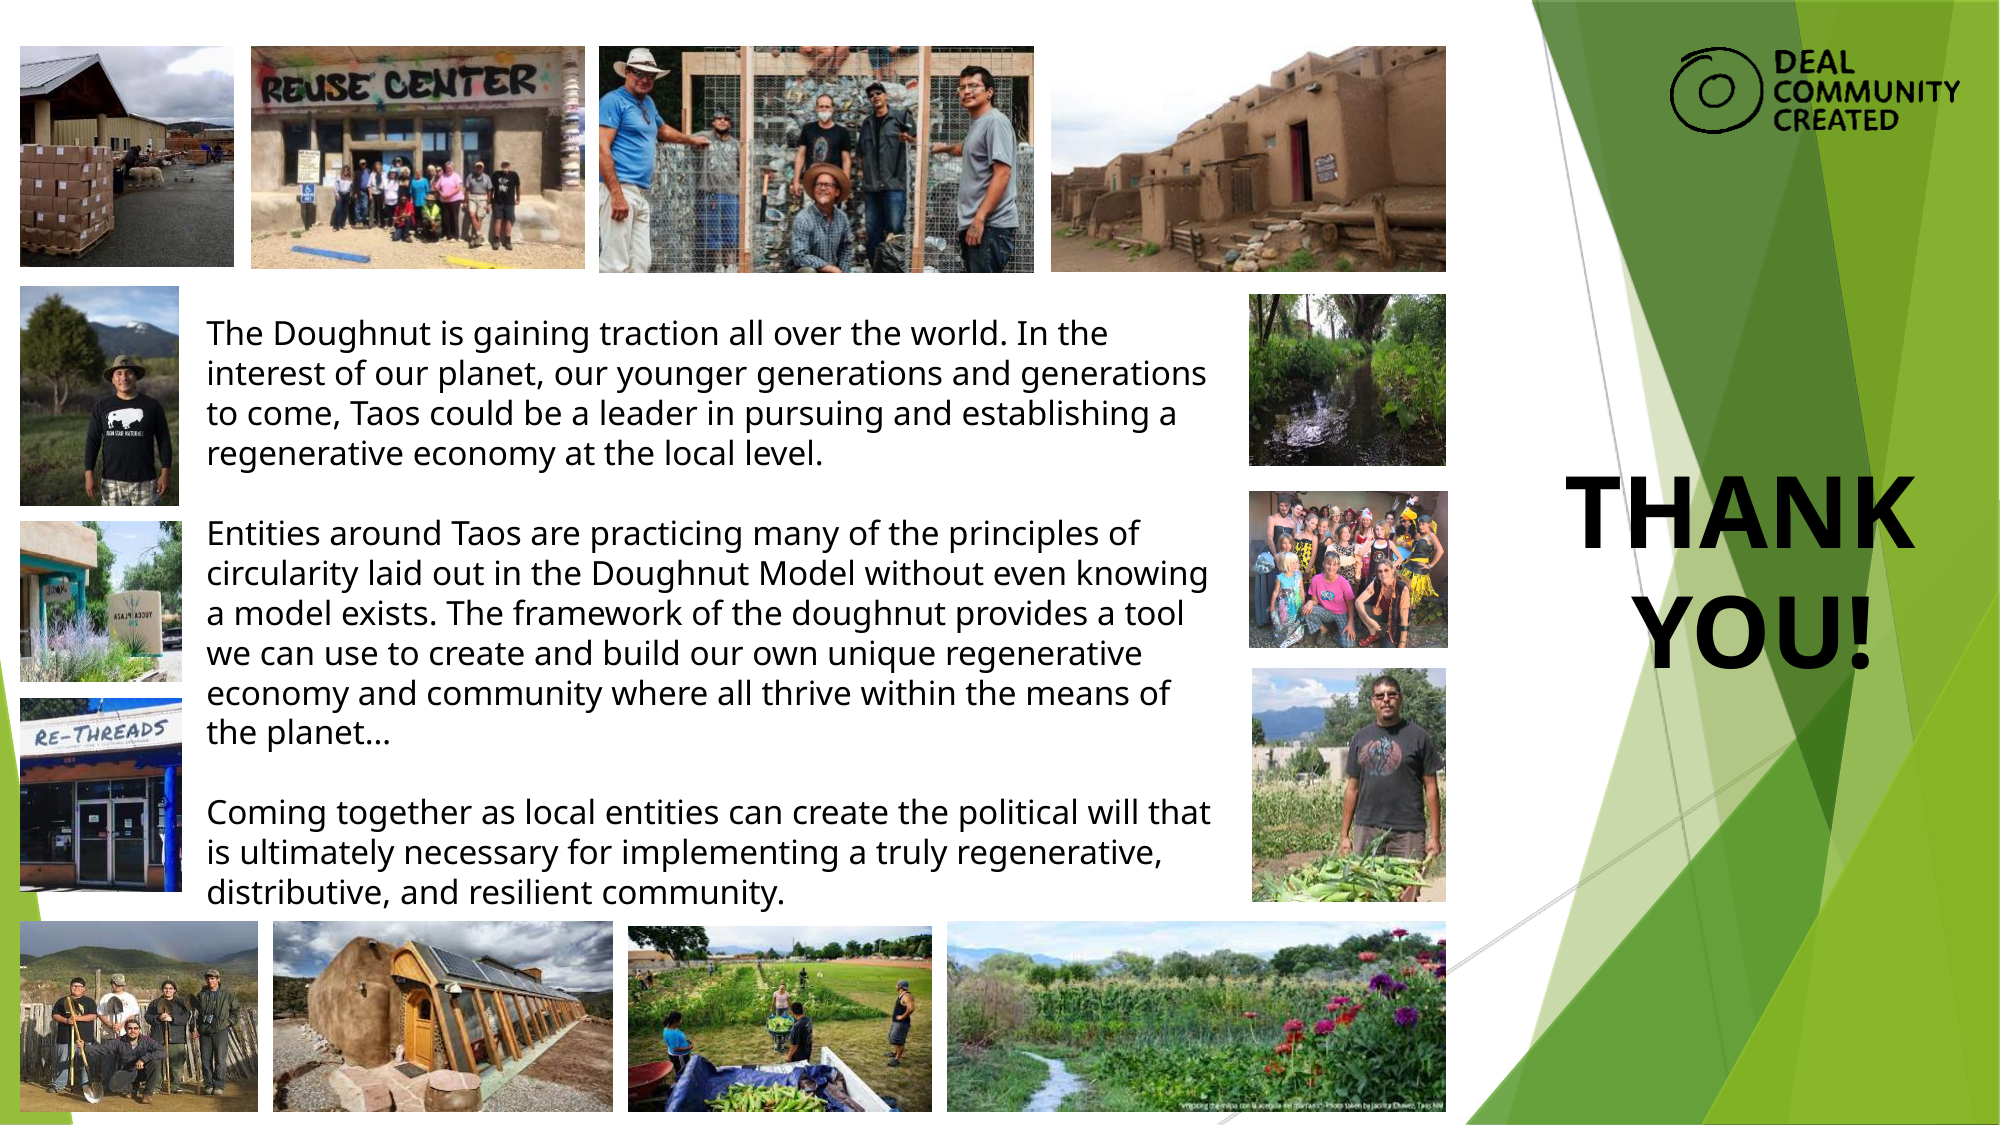

The Doughnut is gaining traction all over the world. In the interest of our planet, our younger generations and generations to come, Taos could be a leader in pursuing and establishing a regenerative economy at the local level.
Entities around Taos are practicing many of the principles of circularity laid out in the Doughnut Model without even knowing a model exists. The framework of the doughnut provides a tool we can use to create and build our own unique regenerative economy and community where all thrive within the means of the planet…
Coming together as local entities can create the political will that is ultimately necessary for implementing a truly regenerative, distributive, and resilient community.
THANK
YOU!